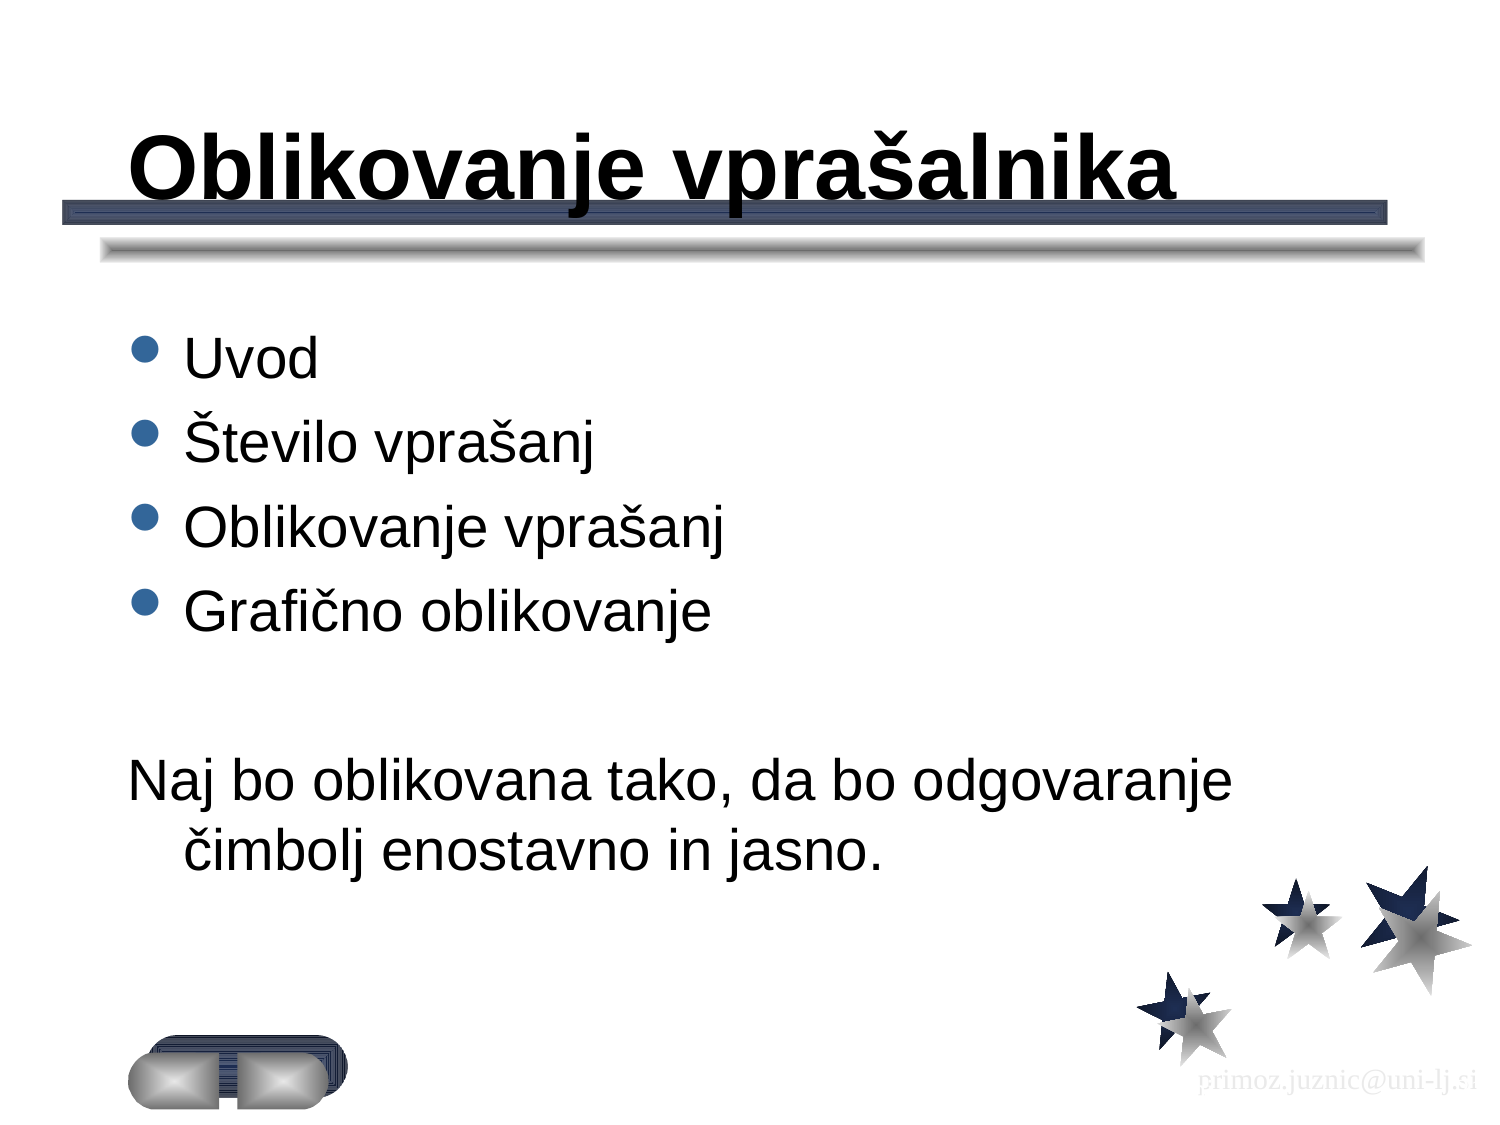

# Oblikovanje vprašalnika
Uvod
Število vprašanj
Oblikovanje vprašanj
Grafično oblikovanje
Naj bo oblikovana tako, da bo odgovaranje čimbolj enostavno in jasno.
Primoz Juznic, BINK, FF, Univerza v Ljubljani